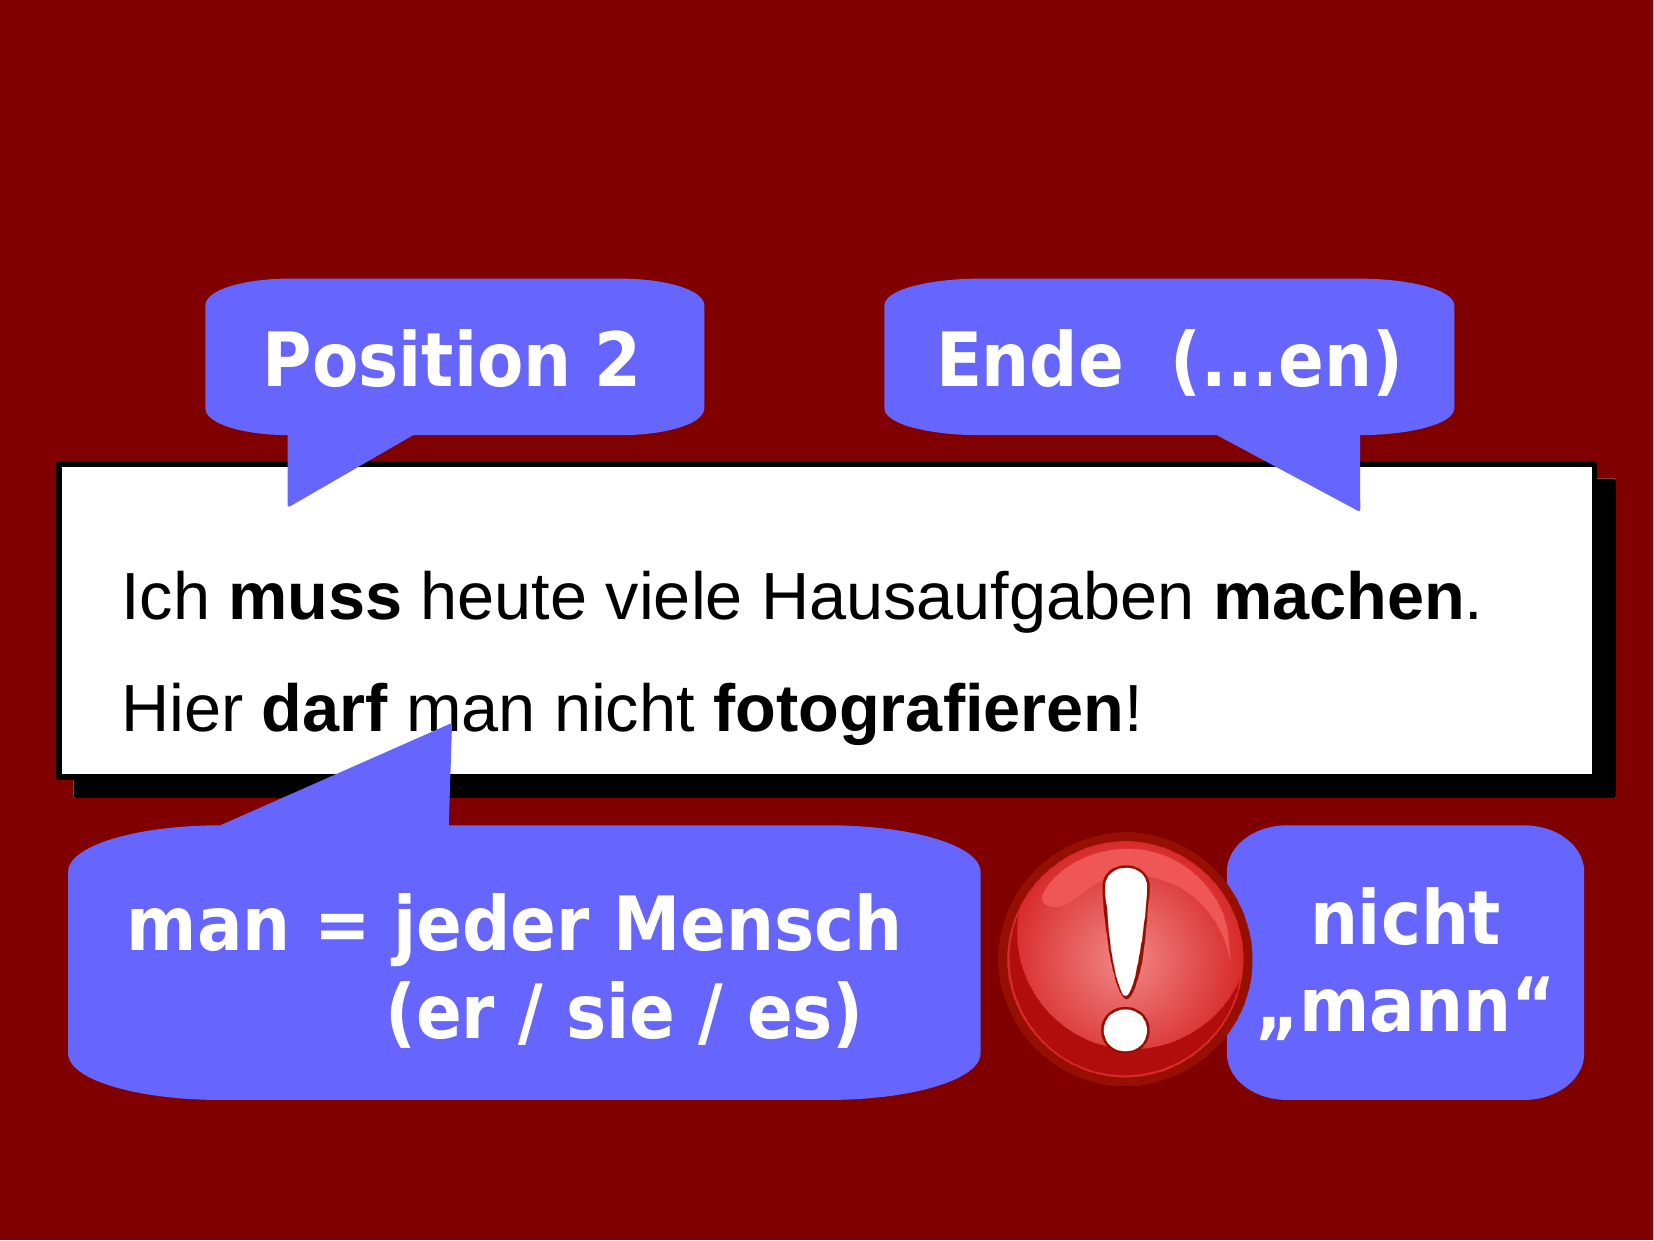

Position 2
Ende (...en)
Ich muss heute viele Hausaufgaben machen.
Hier darf man nicht fotografieren!
nicht
„mann“
man = jeder Mensch
 (er / sie / es)